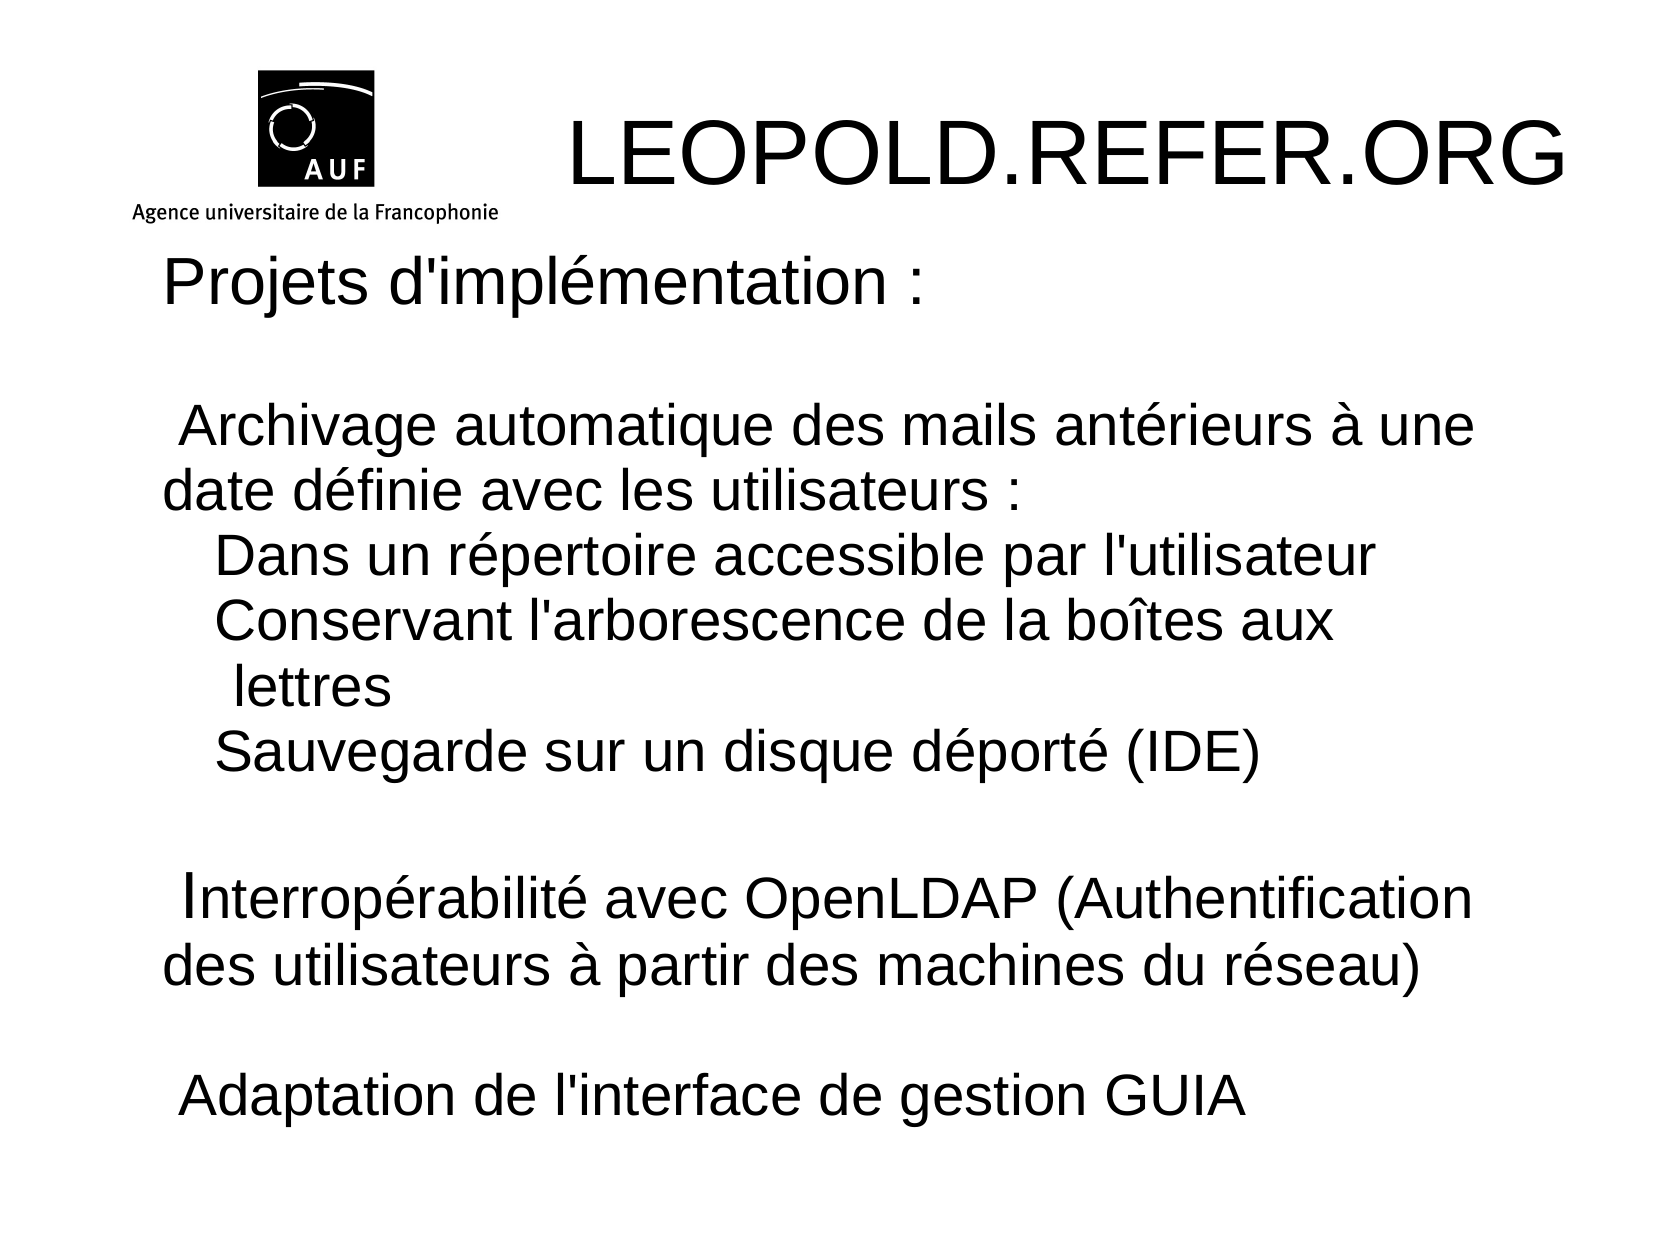

# LEOPOLD.REFER.ORG
Projets d'implémentation :
 Archivage automatique des mails antérieurs à une date définie avec les utilisateurs :
 Dans un répertoire accessible par l'utilisateur
 Conservant l'arborescence de la boîtes aux lettres
 Sauvegarde sur un disque déporté (IDE)
 Interropérabilité avec OpenLDAP (Authentification des utilisateurs à partir des machines du réseau)
 Adaptation de l'interface de gestion GUIA